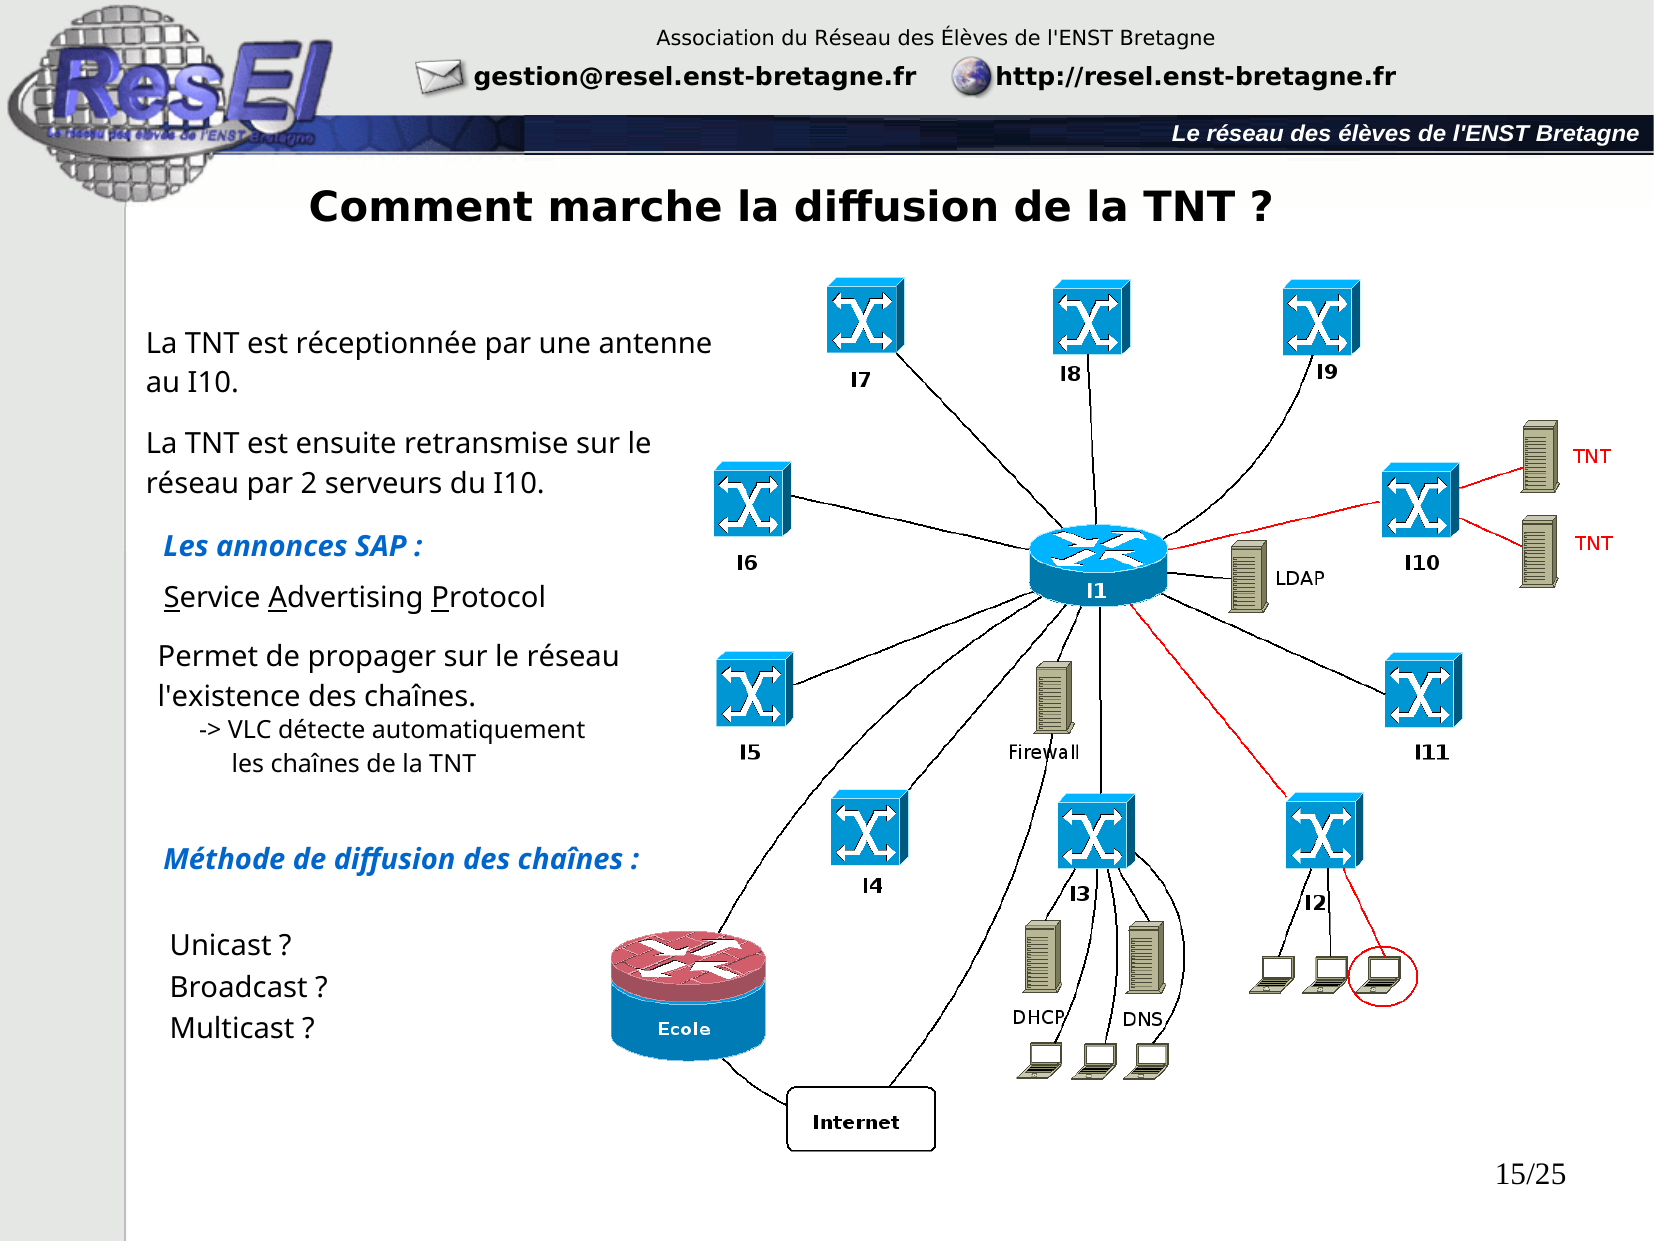

Comment marche la diffusion de la TNT ?
La TNT est réceptionnée par une antenne au I10.
La TNT est ensuite retransmise sur le réseau par 2 serveurs du I10.
Les annonces SAP :
Service Advertising Protocol
Permet de propager sur le réseau l'existence des chaînes.
-> VLC détecte automatiquement
 les chaînes de la TNT
Méthode de diffusion des chaînes :
Unicast ?
Broadcast ?
Multicast ?